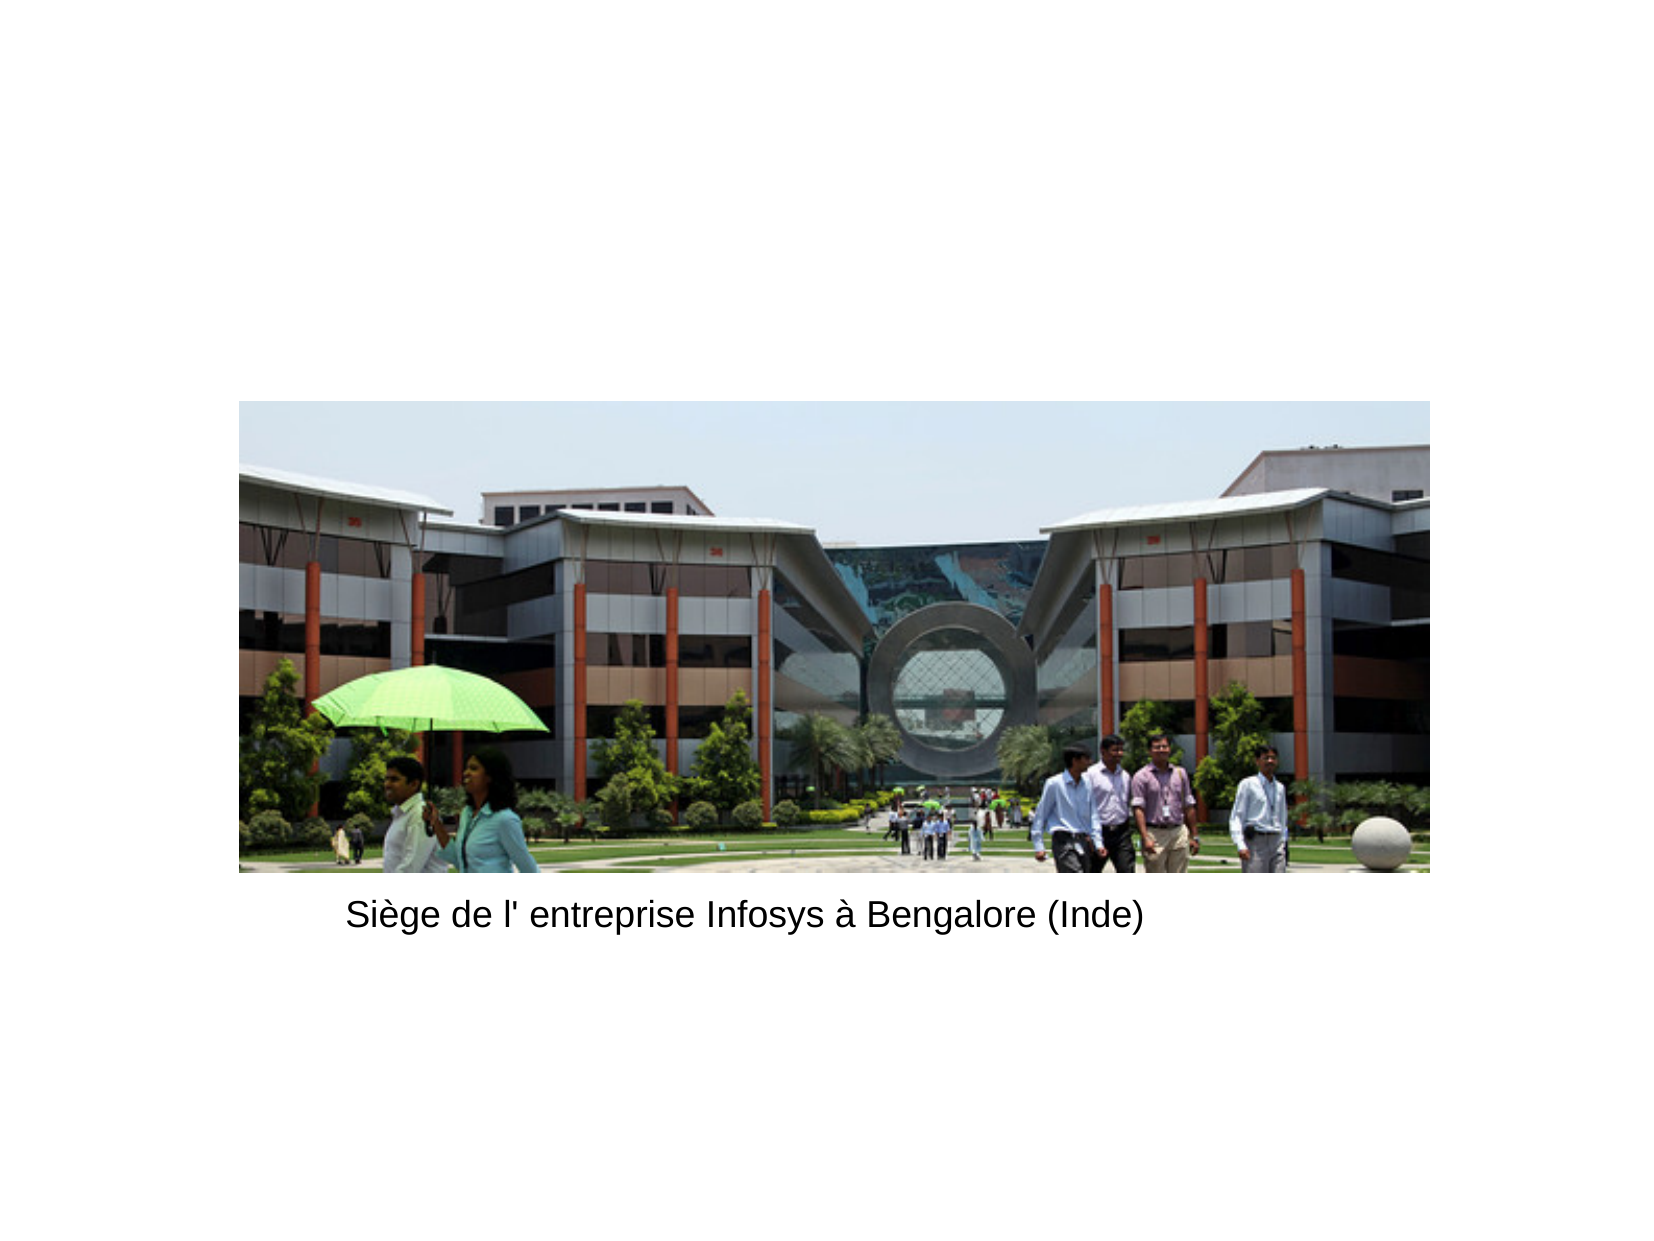

Siège de l' entreprise Infosys à Bengalore (Inde)